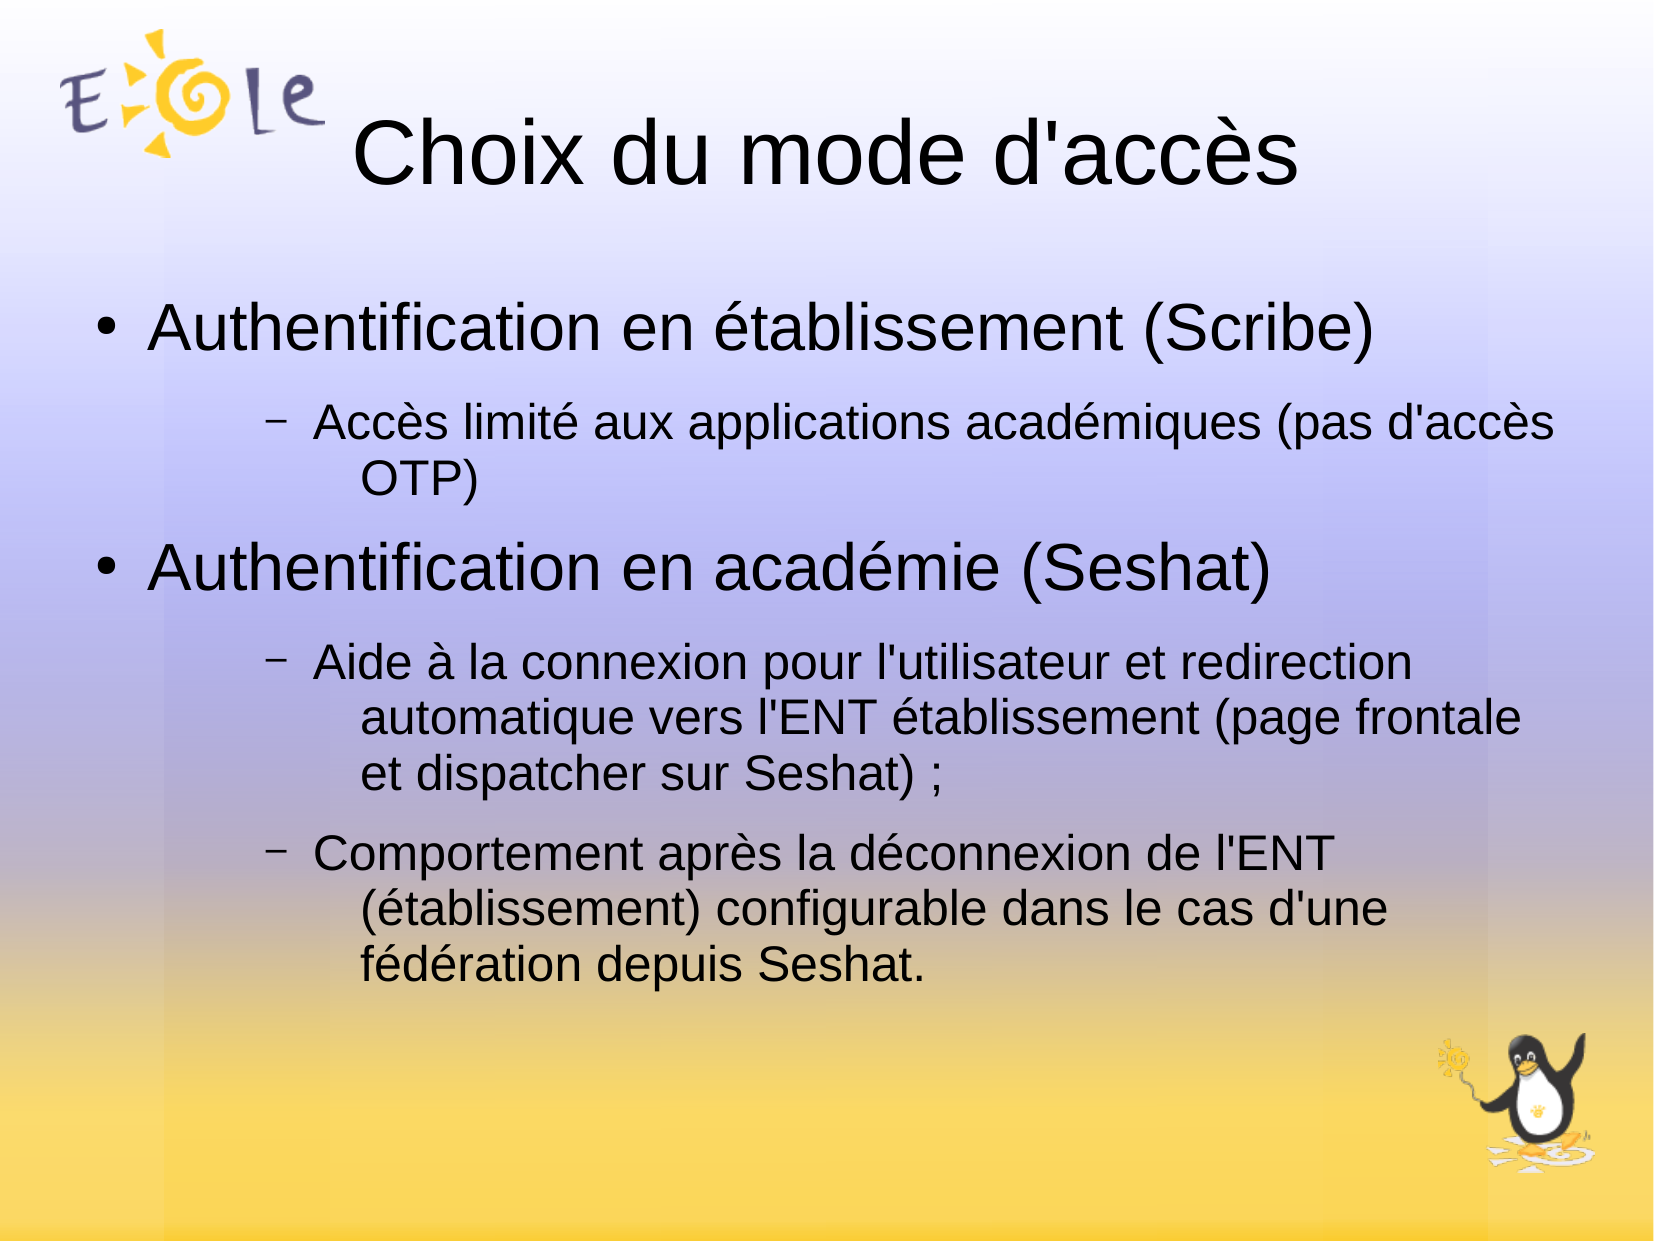

# Choix du mode d'accès
Authentification en établissement (Scribe)
Accès limité aux applications académiques (pas d'accès OTP)
Authentification en académie (Seshat)
Aide à la connexion pour l'utilisateur et redirection automatique vers l'ENT établissement (page frontale et dispatcher sur Seshat) ;
Comportement après la déconnexion de l'ENT (établissement) configurable dans le cas d'une fédération depuis Seshat.